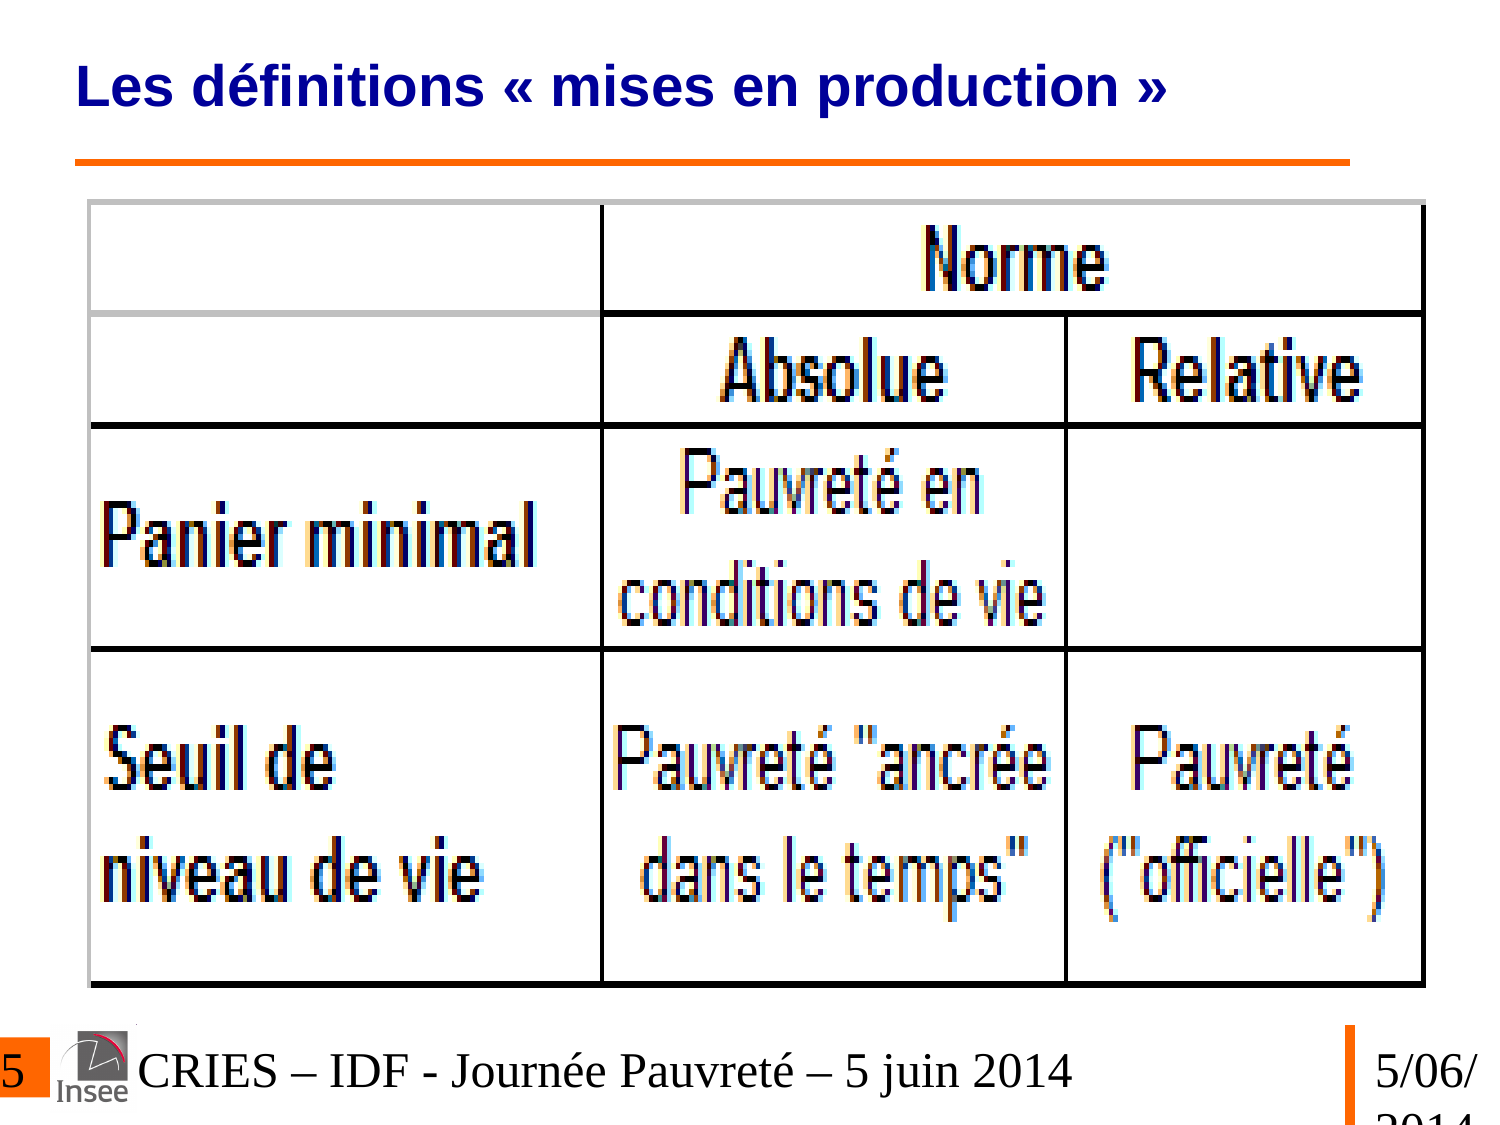

# Les définitions « mises en production »
5
Titre du diaporama
Date